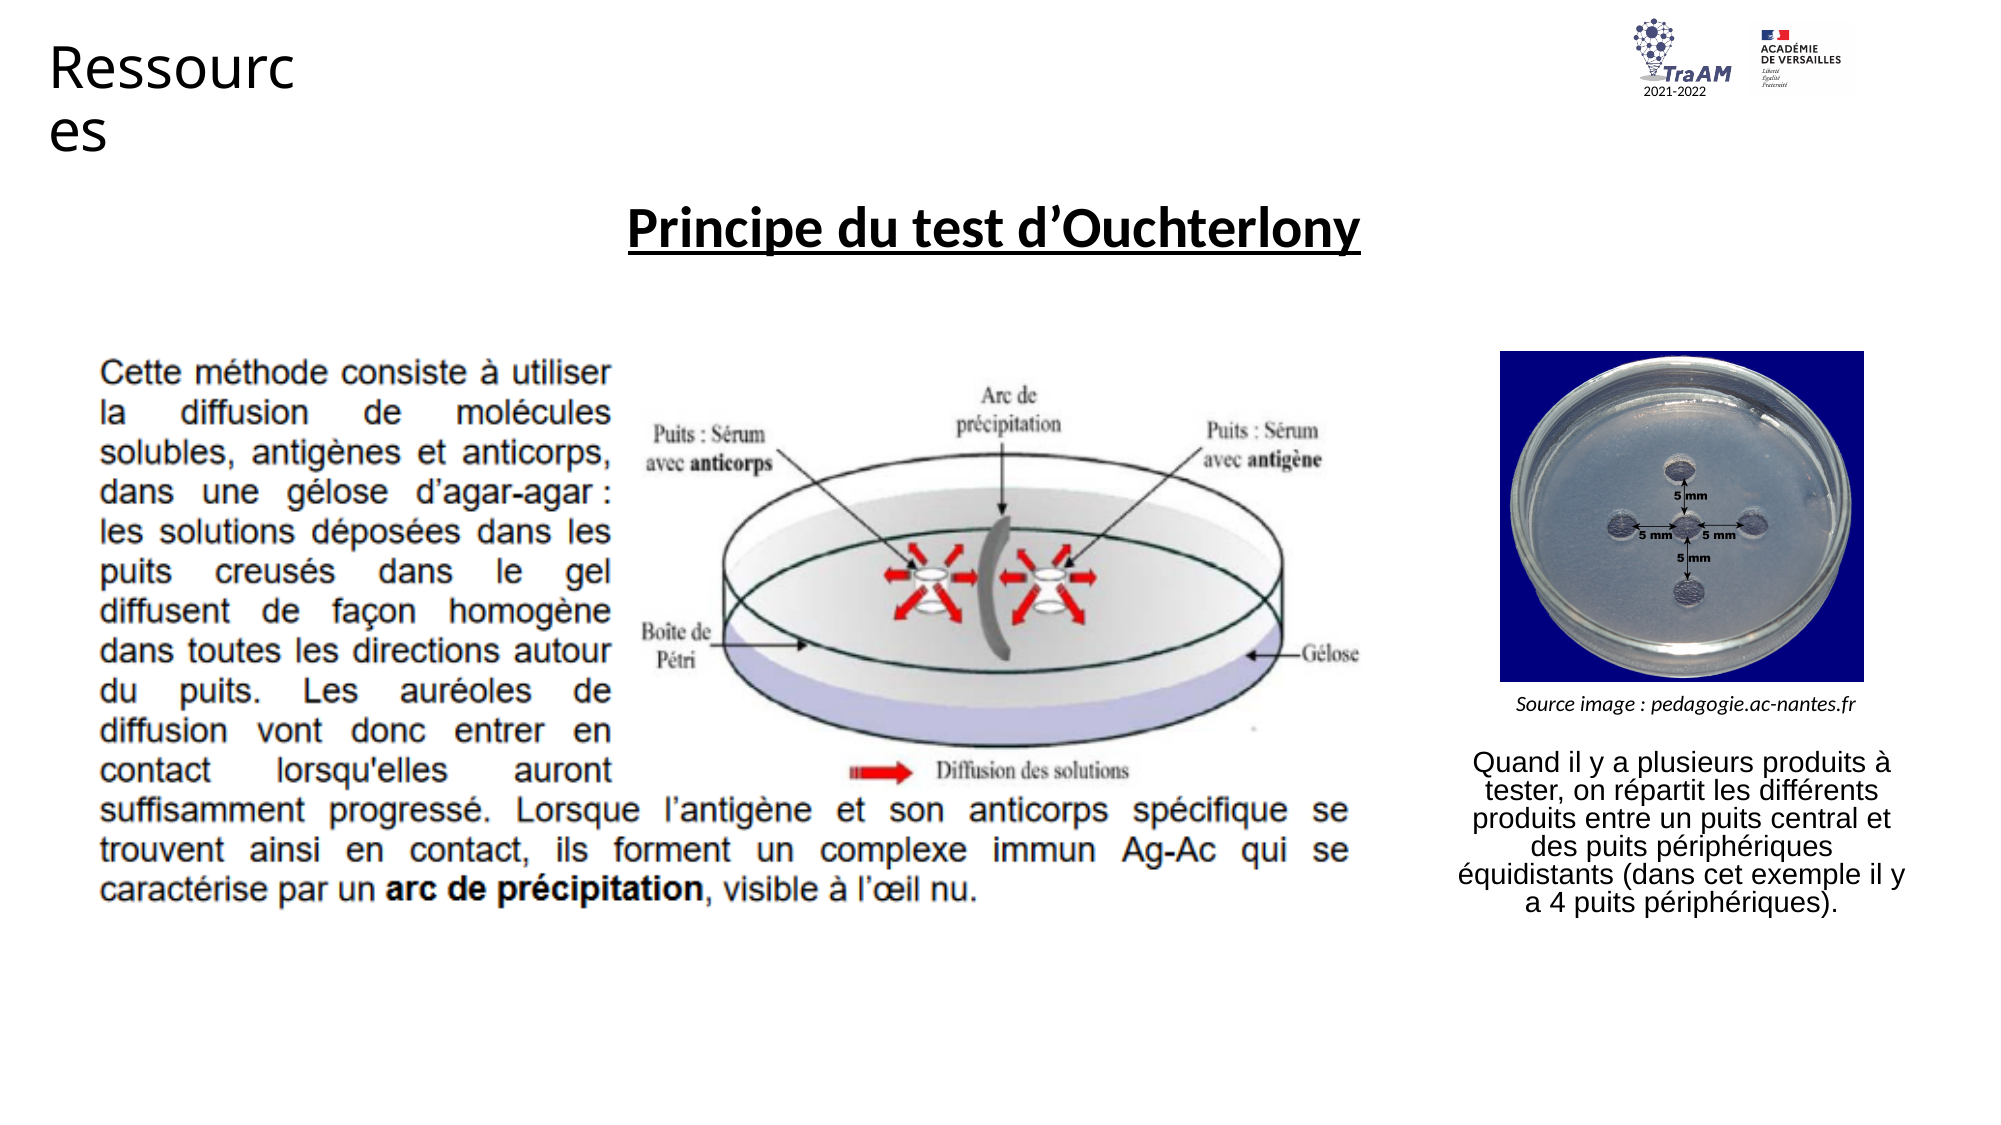

# Ressources
Principe du test d’Ouchterlony
Source image : pedagogie.ac-nantes.fr
Quand il y a plusieurs produits à tester, on répartit les différents produits entre un puits central et des puits périphériques équidistants (dans cet exemple il y a 4 puits périphériques).